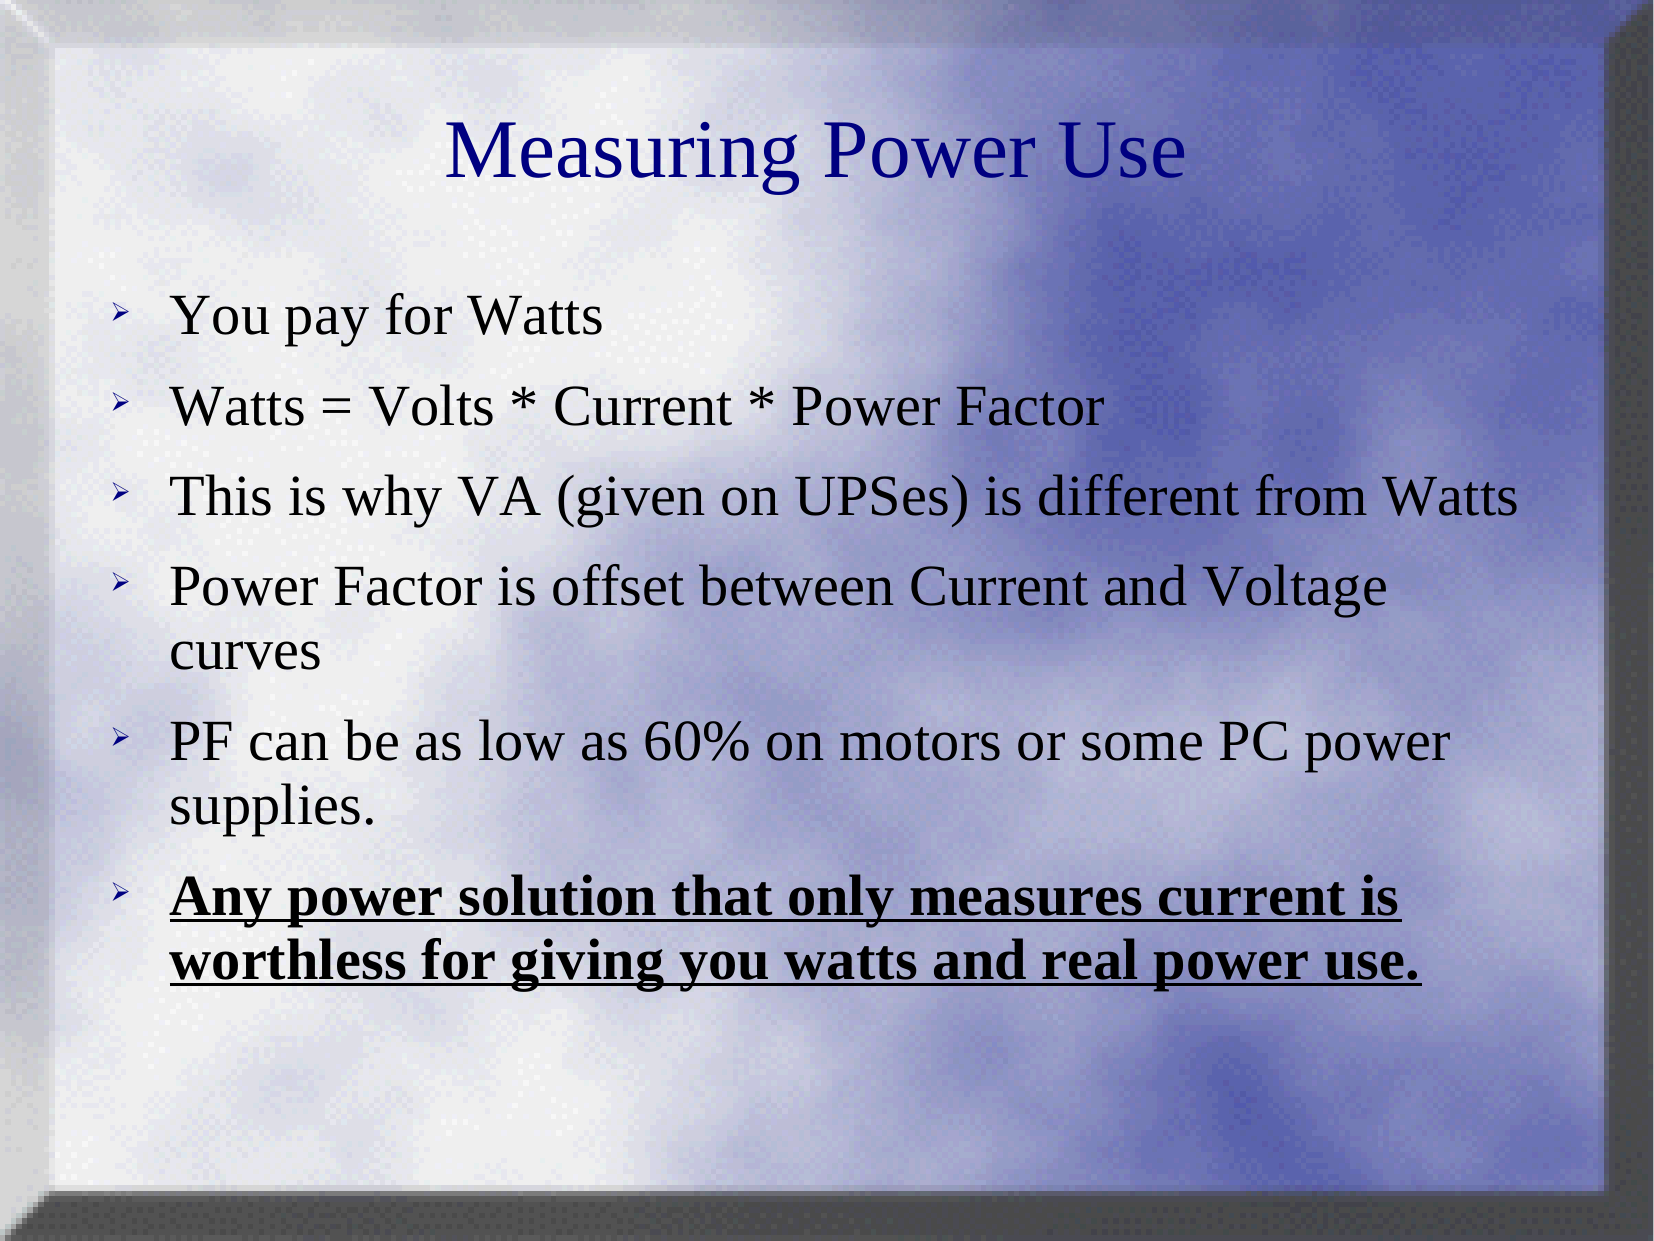

# Measuring Power Use
You pay for Watts
Watts = Volts * Current * Power Factor
This is why VA (given on UPSes) is different from Watts
Power Factor is offset between Current and Voltage curves
PF can be as low as 60% on motors or some PC power supplies.
Any power solution that only measures current is worthless for giving you watts and real power use.